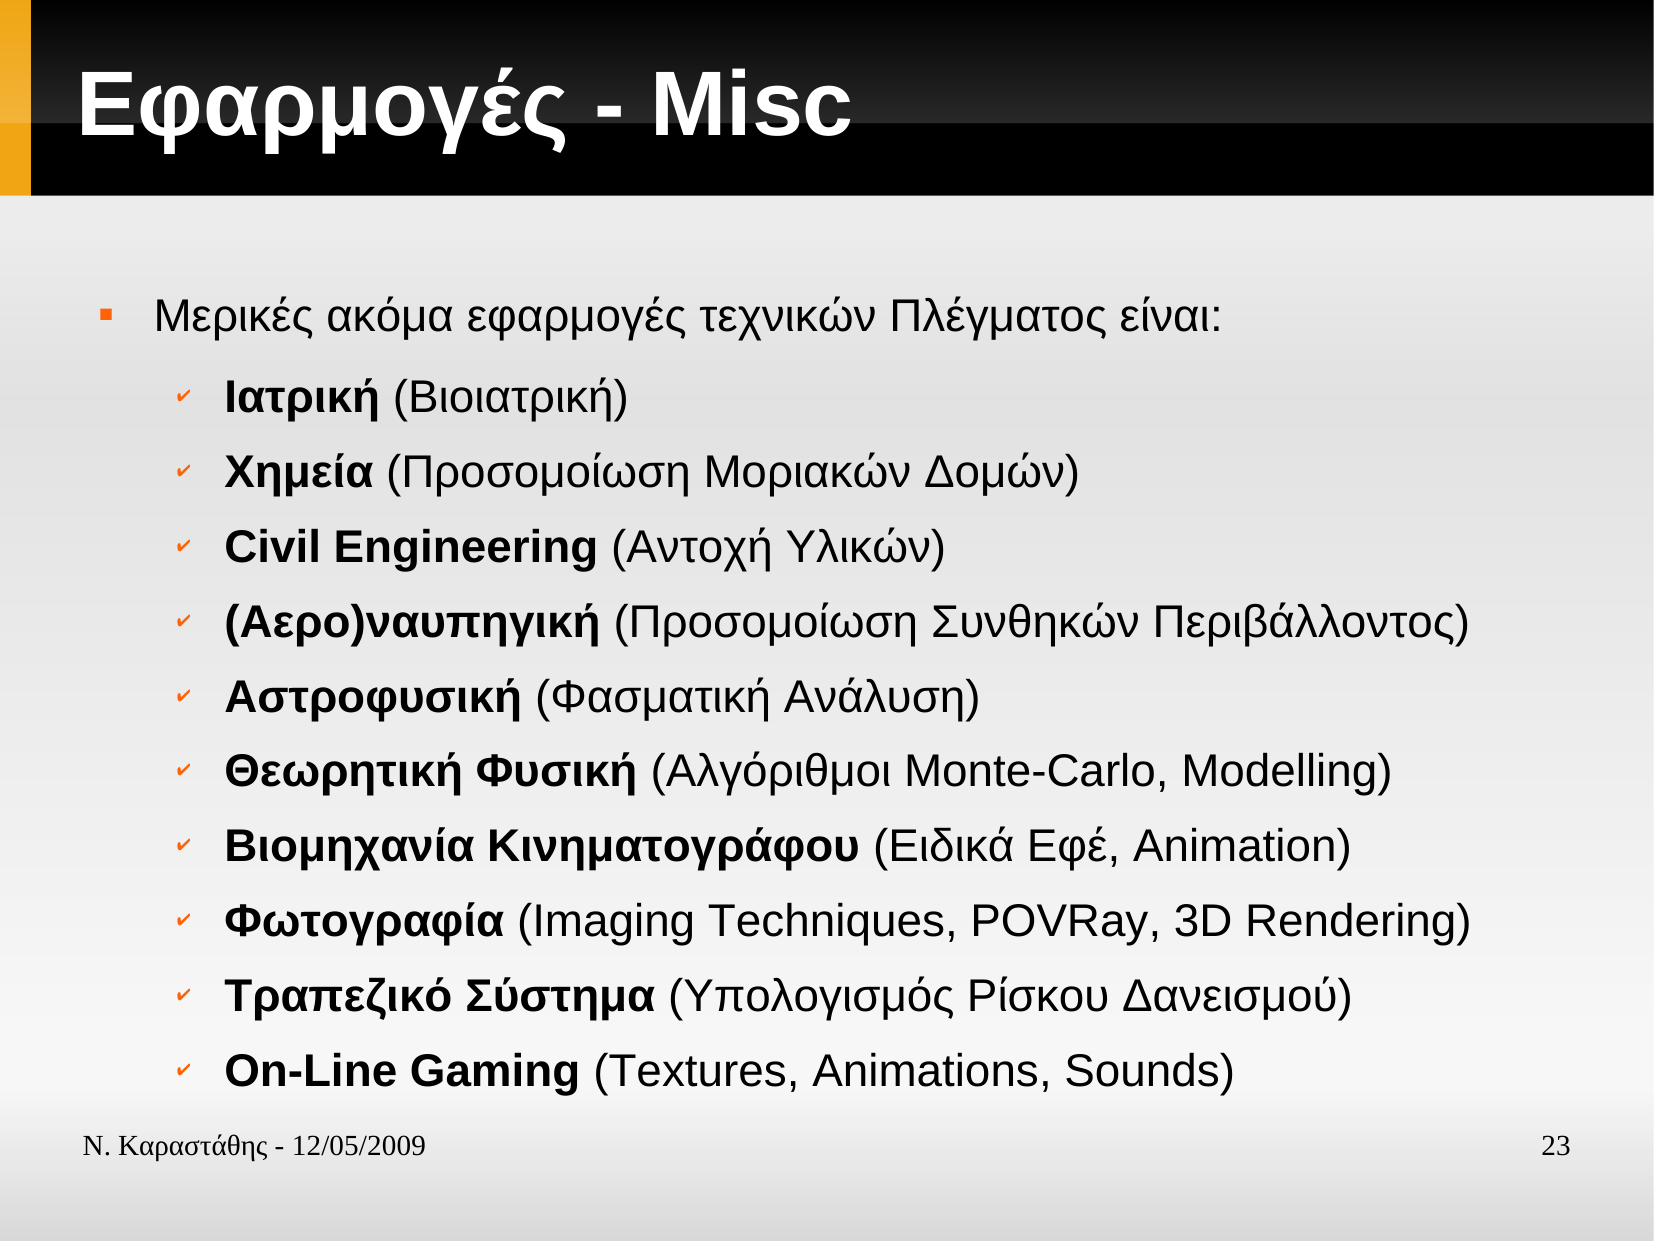

# Εφαρμογές - Misc
Μερικές ακόμα εφαρμογές τεχνικών Πλέγματος είναι:
Ιατρική (Βιοιατρική)
Χημεία (Προσομοίωση Μοριακών Δομών)
Civil Engineering (Αντοχή Υλικών)
(Αερο)ναυπηγική (Προσομοίωση Συνθηκών Περιβάλλοντος)
Αστροφυσική (Φασματική Ανάλυση)
Θεωρητική Φυσική (Αλγόριθμοι Monte-Carlo, Modelling)
Βιομηχανία Κινηματογράφου (Ειδικά Εφέ, Animation)
Φωτογραφία (Ιmaging Τechniques, POVRay, 3D Rendering)
Τραπεζικό Σύστημα (Υπολογισμός Ρίσκου Δανεισμού)
On-Line Gaming (Textures, Animations, Sounds)
Ν. Καραστάθης - 12/05/2009
23